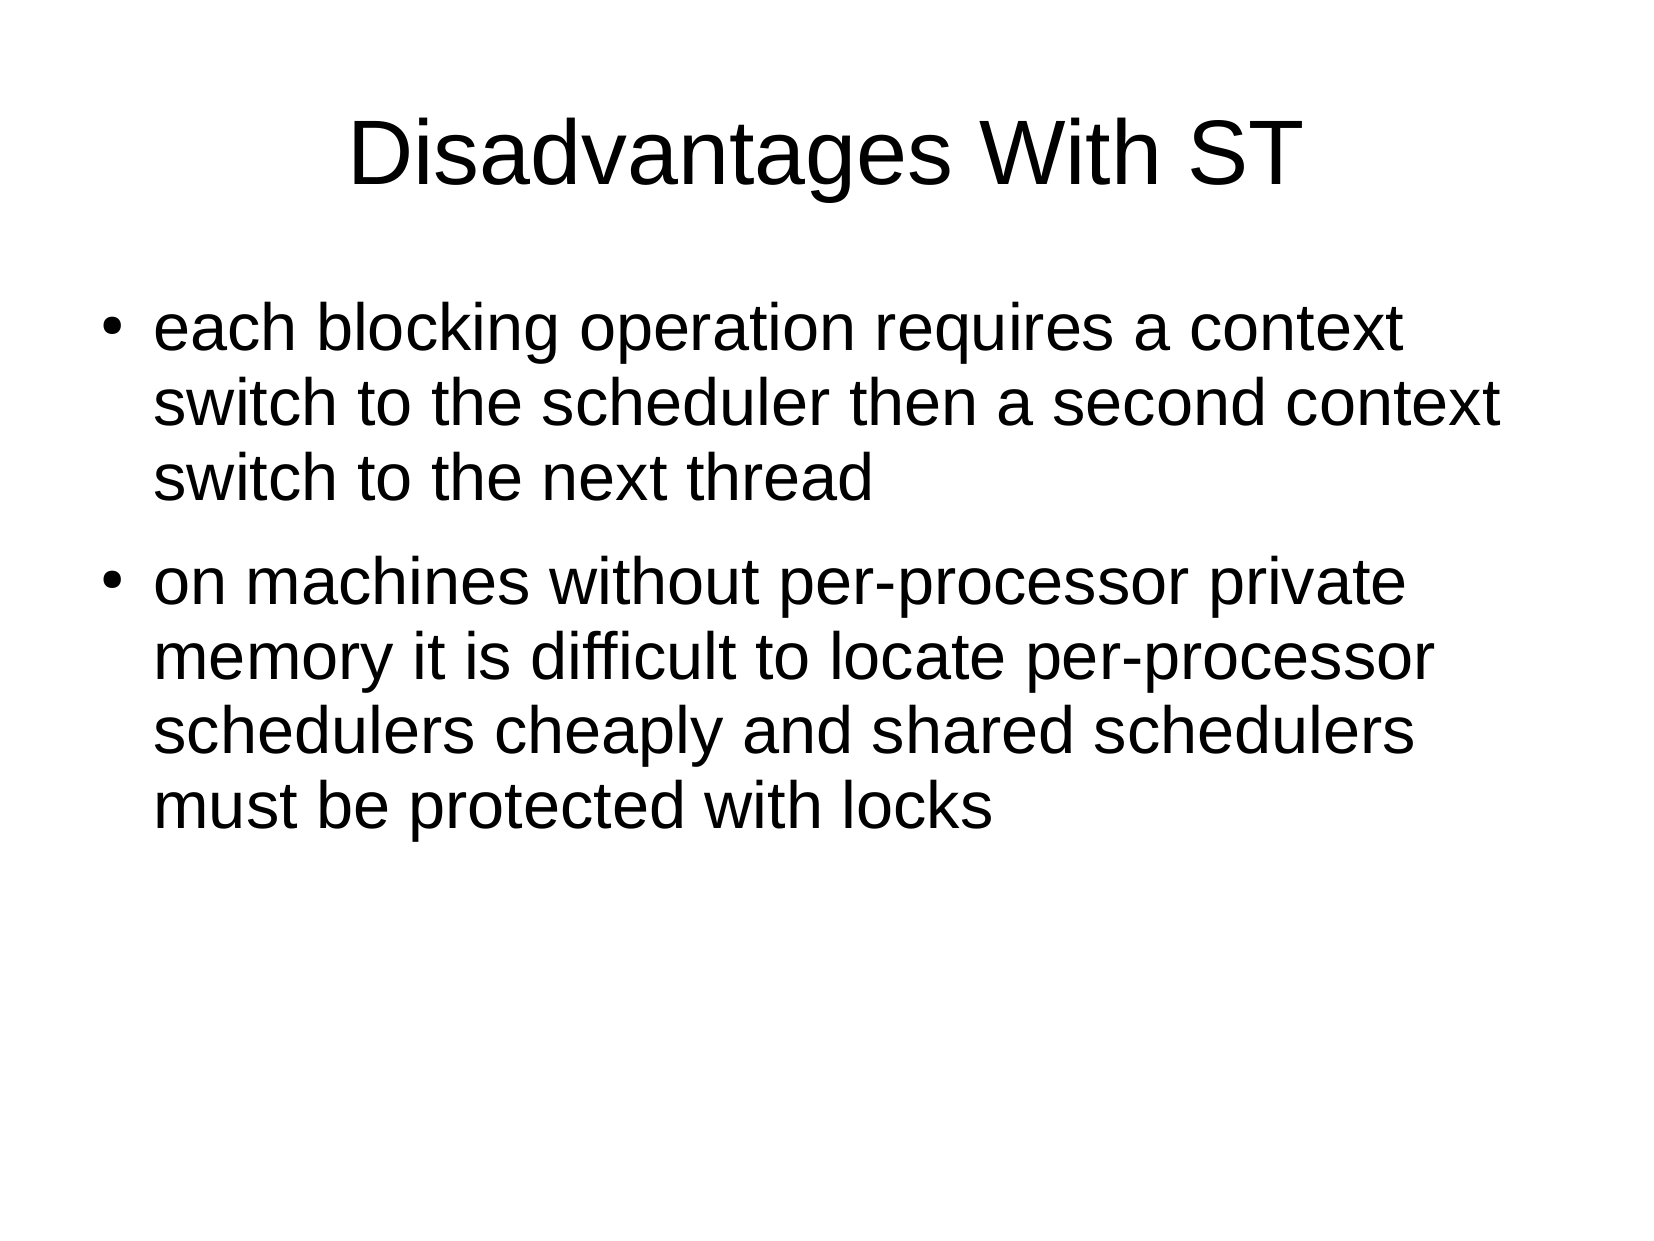

# Disadvantages With ST
each blocking operation requires a context switch to the scheduler then a second context switch to the next thread
on machines without per-processor private memory it is difficult to locate per-processor schedulers cheaply and shared schedulers must be protected with locks